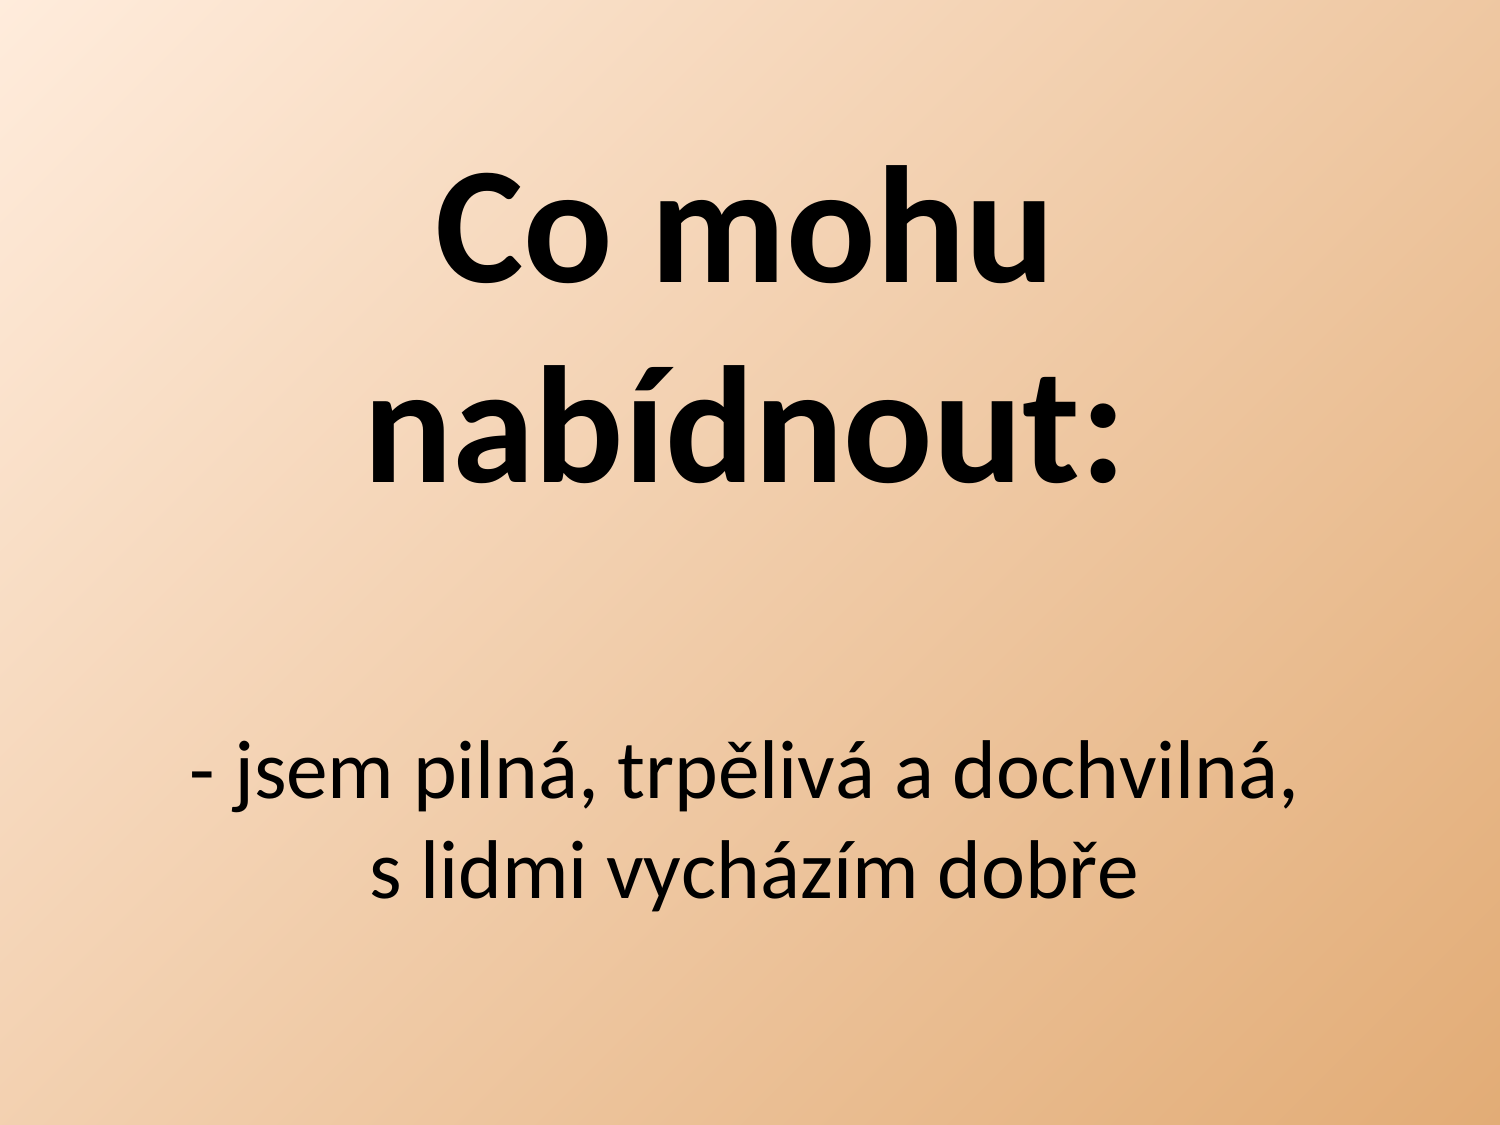

# Co mohu nabídnout: - jsem pilná, trpělivá a dochvilná, s lidmi vycházím dobře